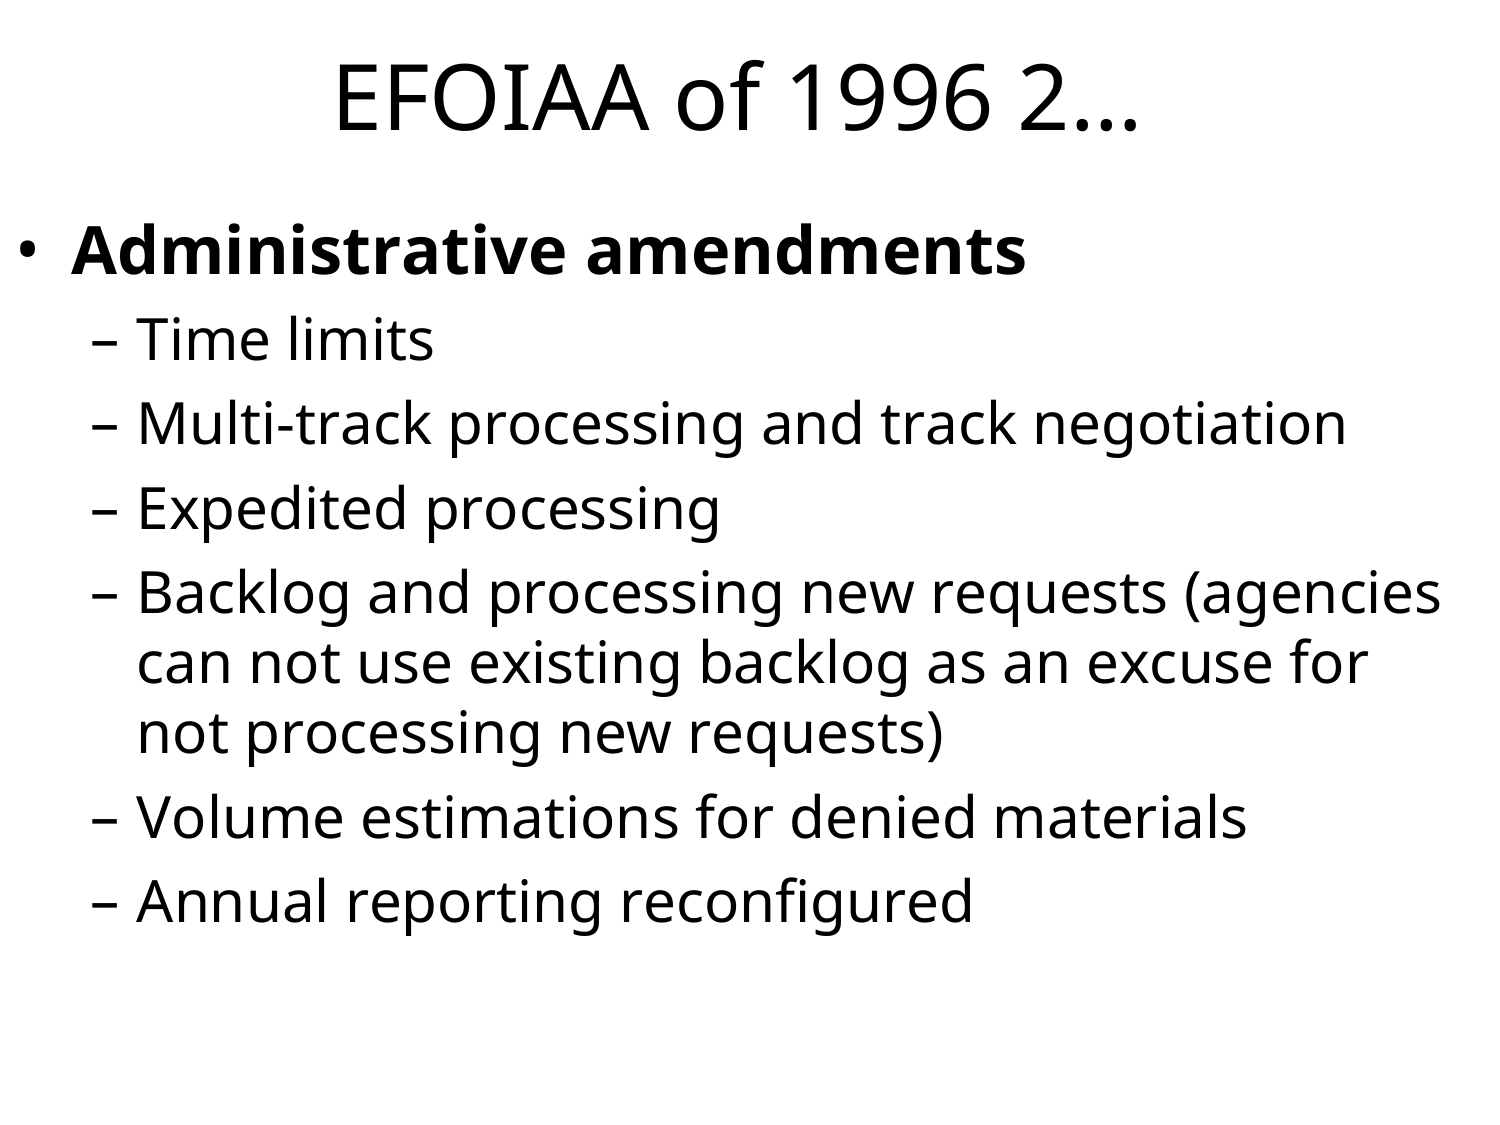

# EFOIAA of 1996 2…
Administrative amendments
Time limits
Multi-track processing and track negotiation
Expedited processing
Backlog and processing new requests (agencies can not use existing backlog as an excuse for not processing new requests)
Volume estimations for denied materials
Annual reporting reconfigured